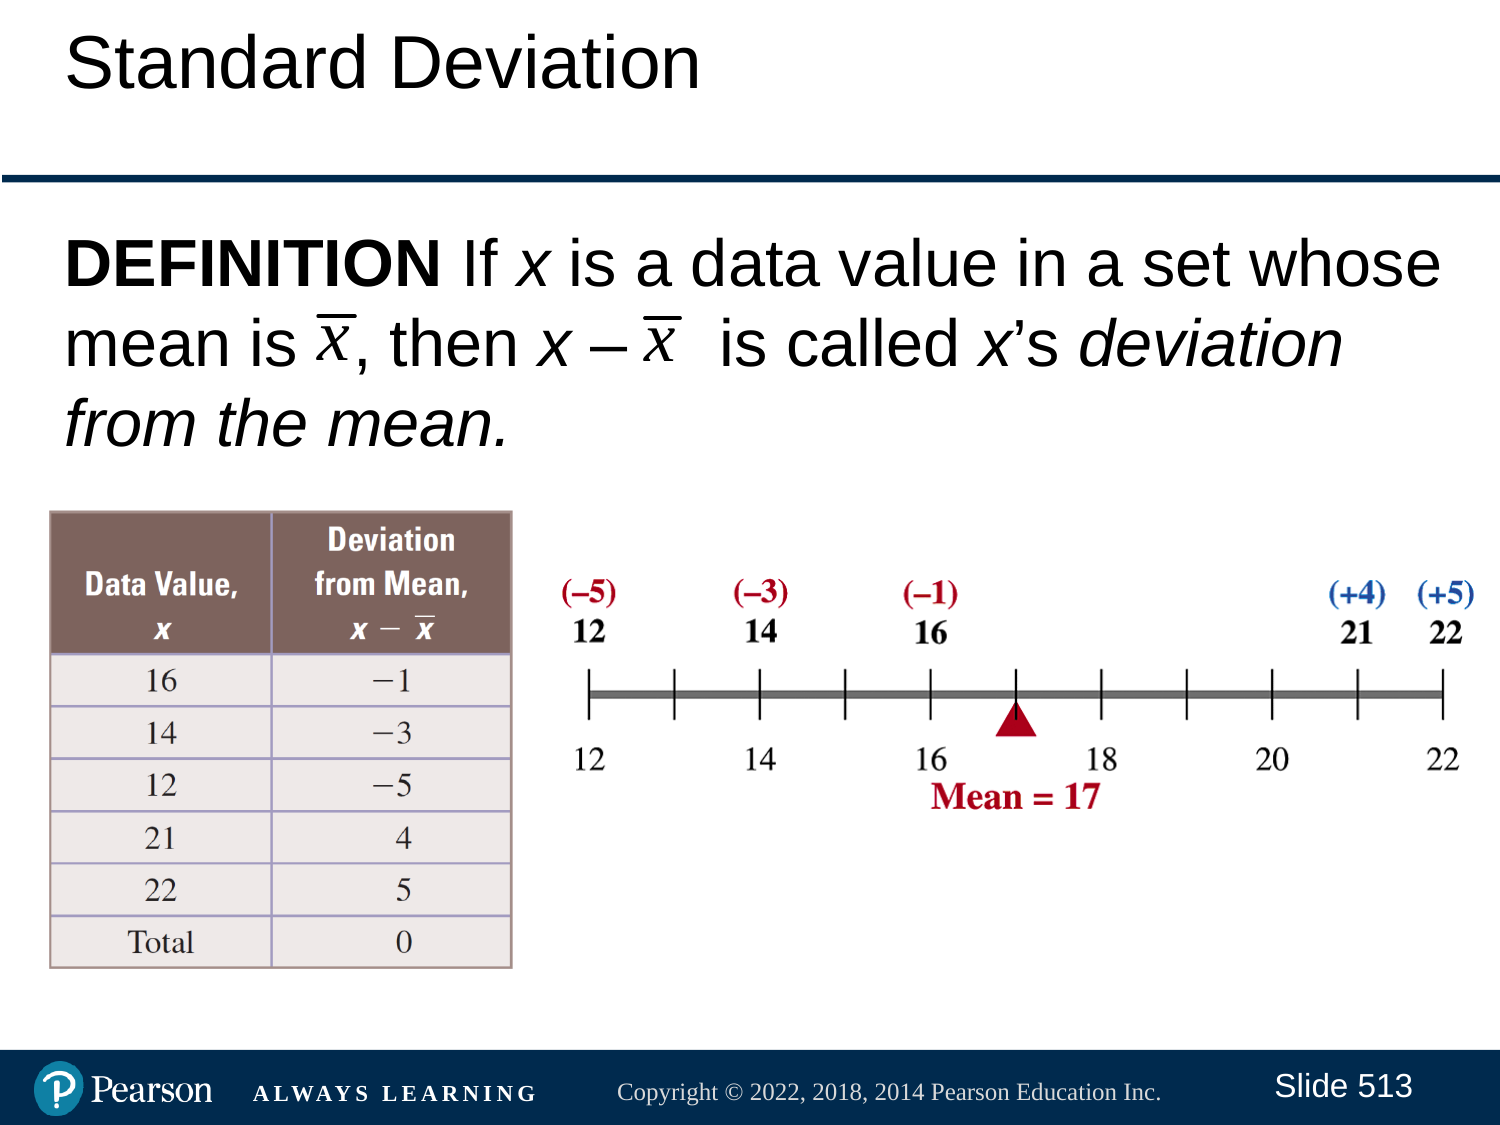

# Standard Deviation
DEFINITION If x is a data value in a set whose mean is , then x – is called x’s deviation from the mean.